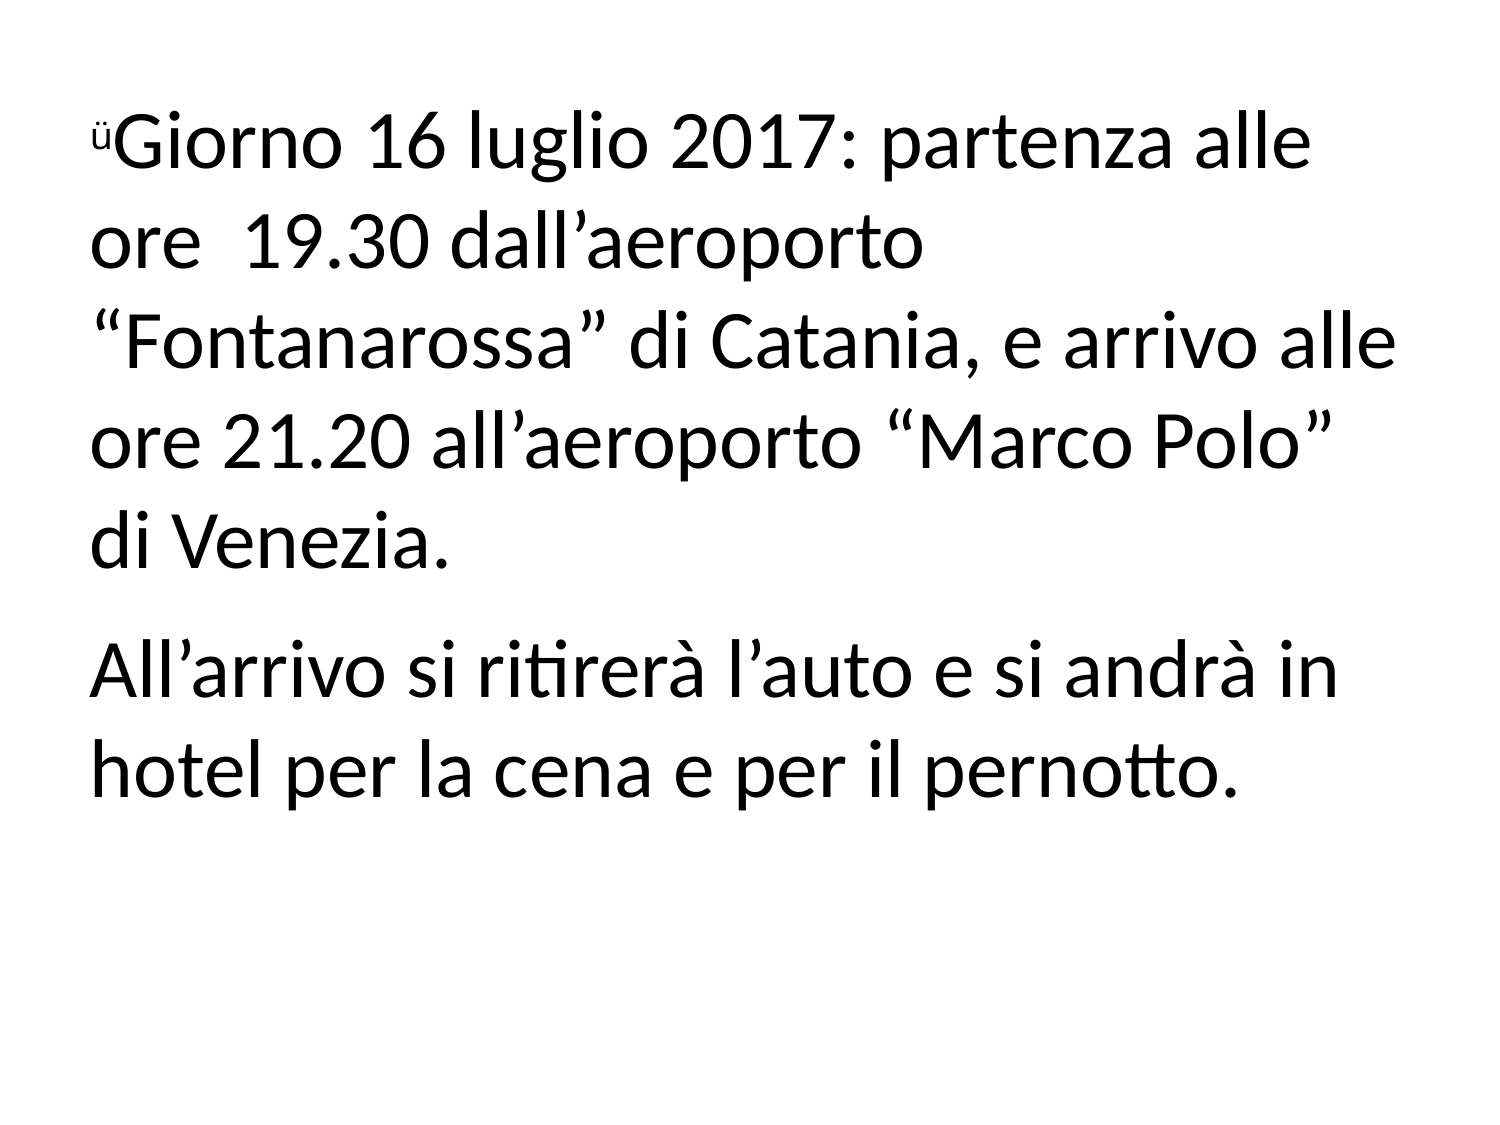

#
Giorno 16 luglio 2017: partenza alle ore 19.30 dall’aeroporto “Fontanarossa” di Catania, e arrivo alle ore 21.20 all’aeroporto “Marco Polo” di Venezia.
All’arrivo si ritirerà l’auto e si andrà in hotel per la cena e per il pernotto.